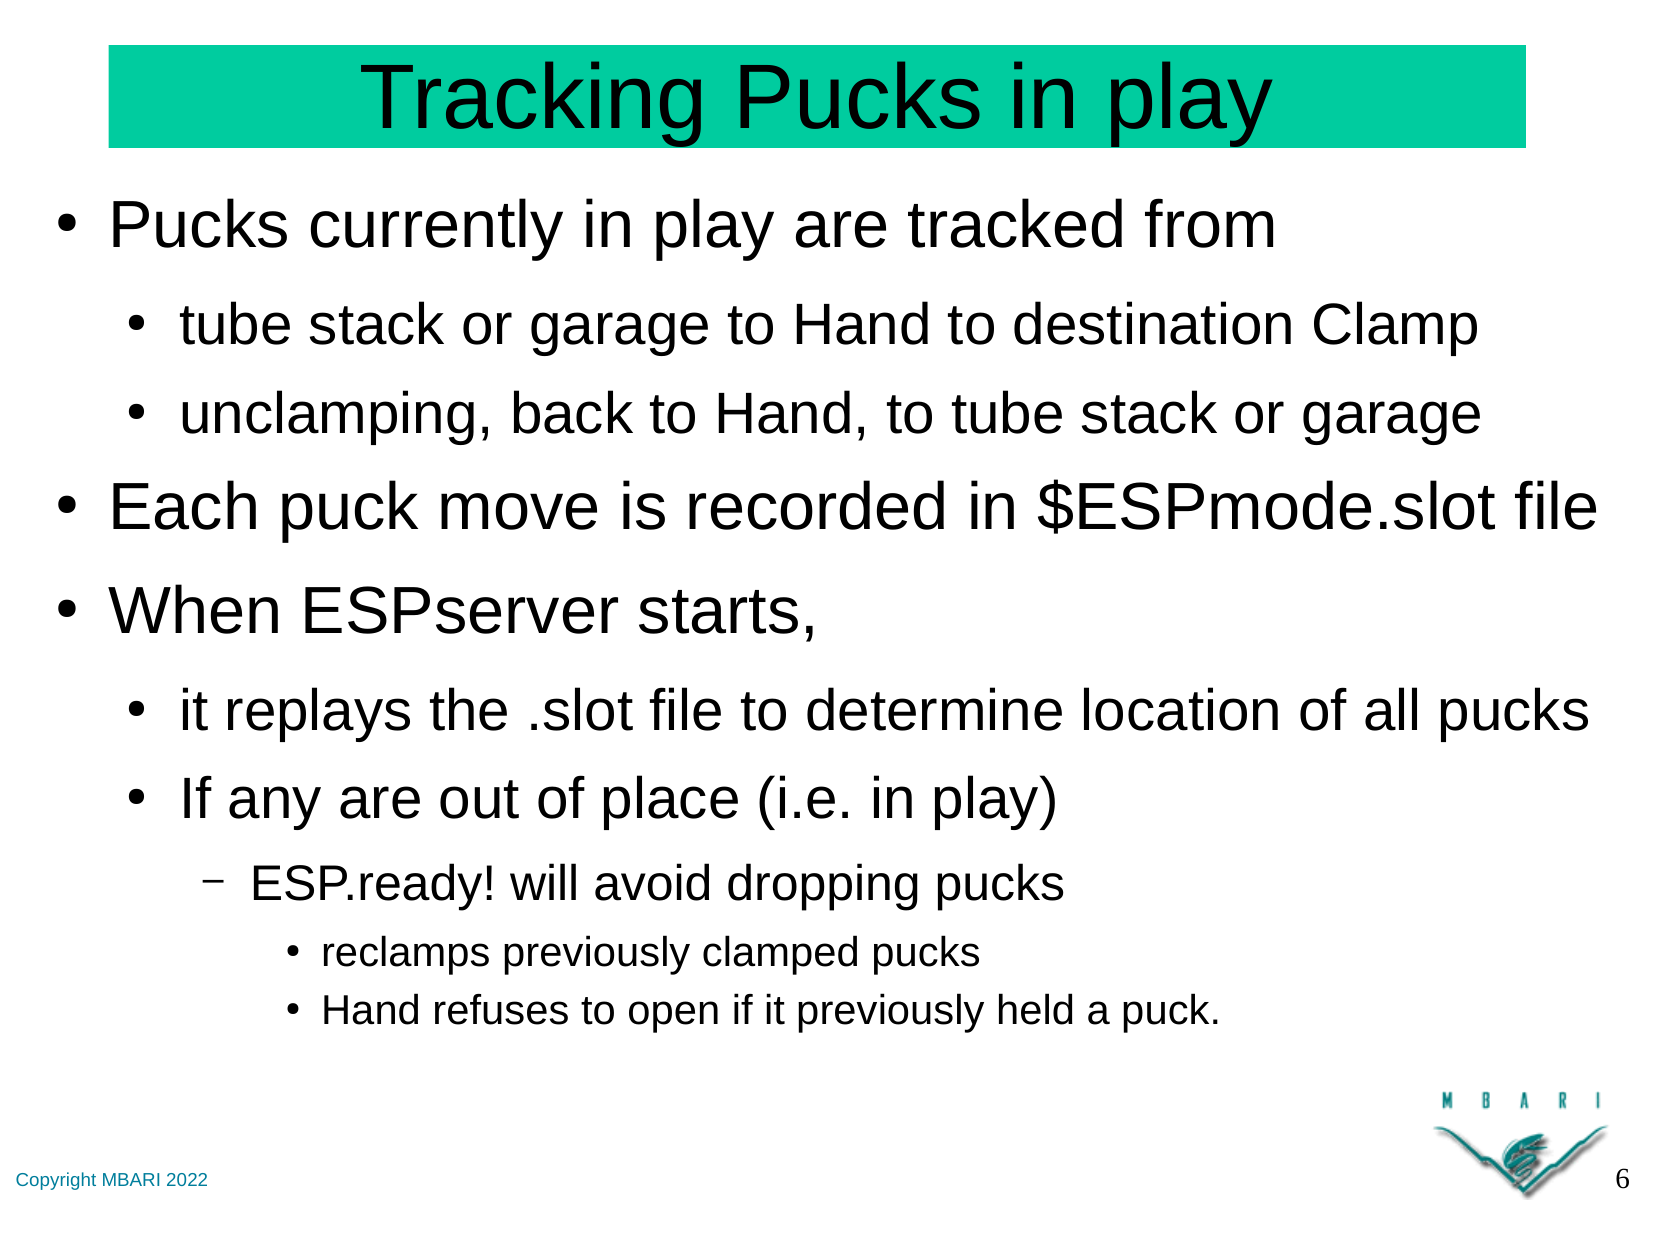

# Tracking Pucks in play
Pucks currently in play are tracked from
tube stack or garage to Hand to destination Clamp
unclamping, back to Hand, to tube stack or garage
Each puck move is recorded in $ESPmode.slot file
When ESPserver starts,
it replays the .slot file to determine location of all pucks
If any are out of place (i.e. in play)
ESP.ready! will avoid dropping pucks
reclamps previously clamped pucks
Hand refuses to open if it previously held a puck.